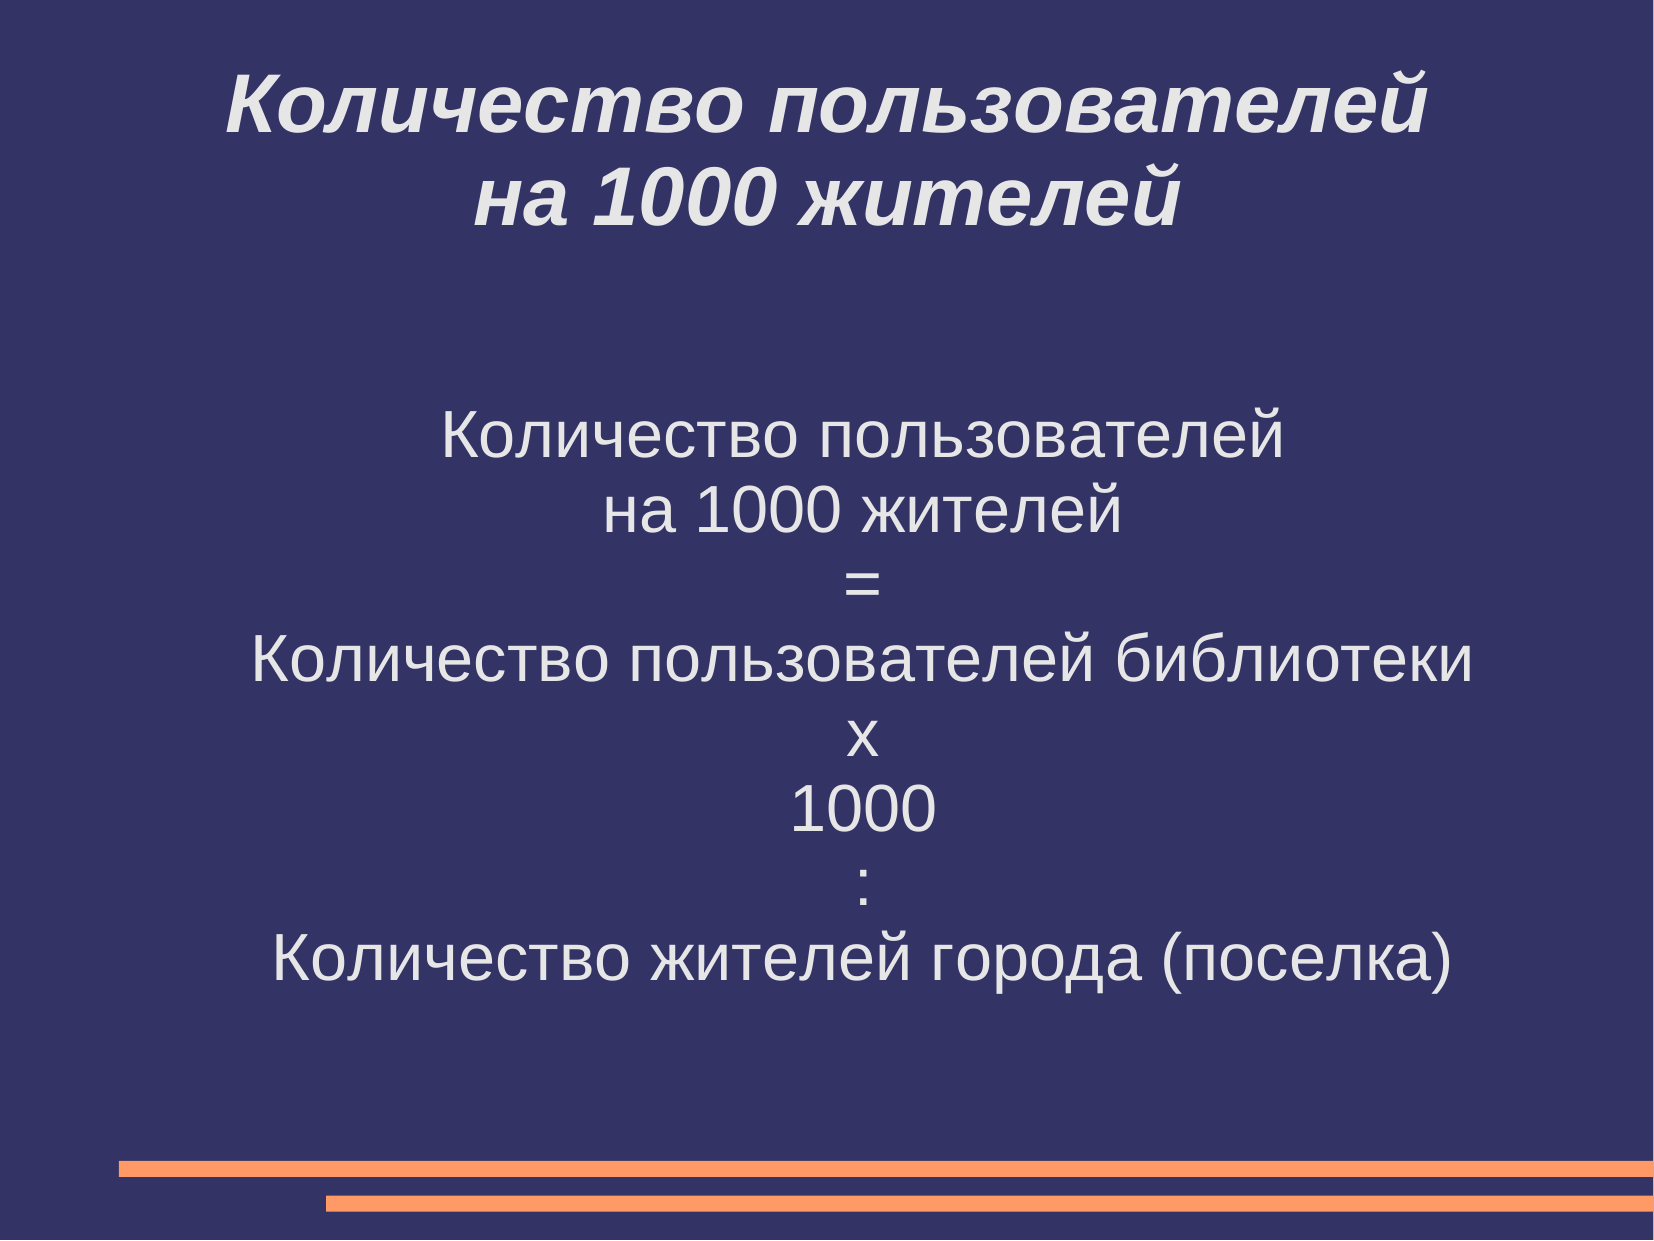

# Количество пользователей на 1000 жителей
Количество пользователей
на 1000 жителей
=
Количество пользователей библиотеки
х
1000
:
Количество жителей города (поселка)